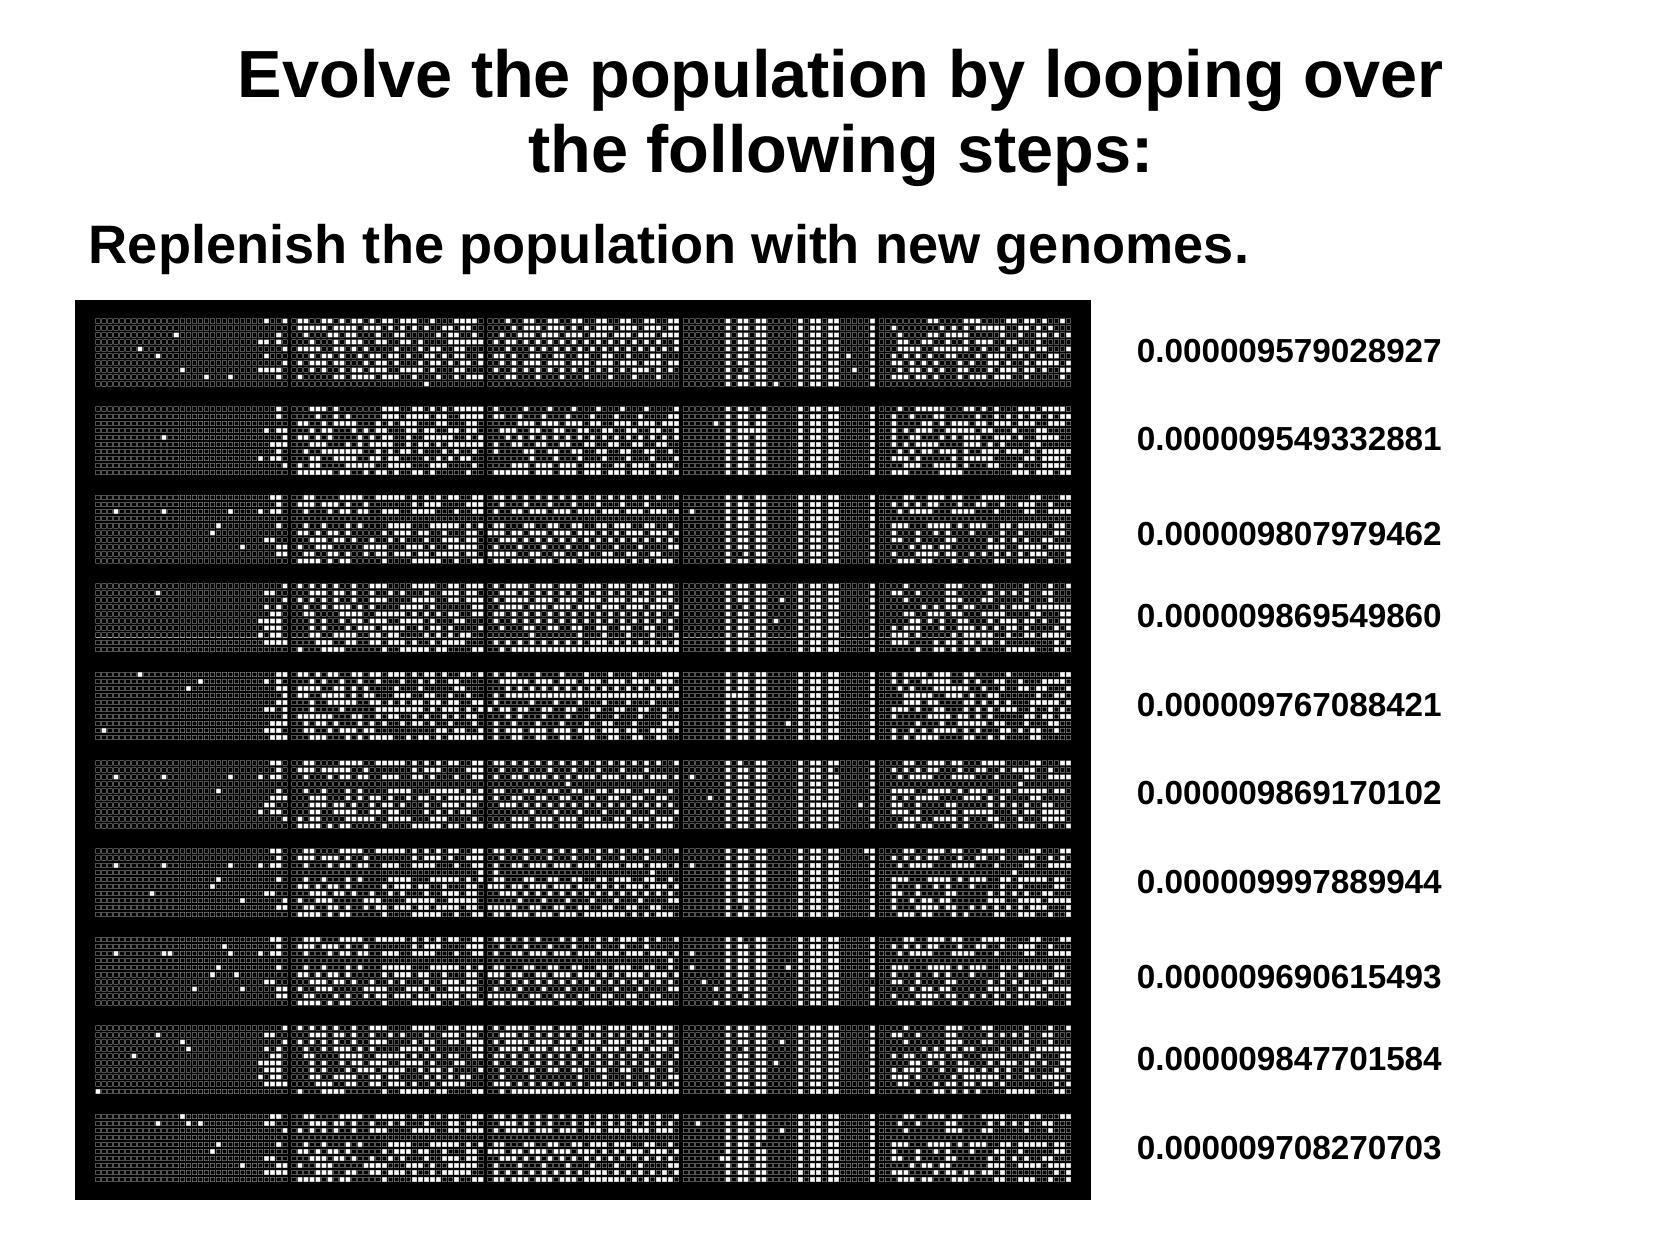

Evolve the population by looping over
the following steps:
 Replenish the population with new genomes.
0.000009579028927
0.000009549332881
0.000009807979462
0.000009869549860
0.000009767088421
0.000009869170102
0.000009997889944
0.000009690615493
0.000009847701584
0.000009708270703